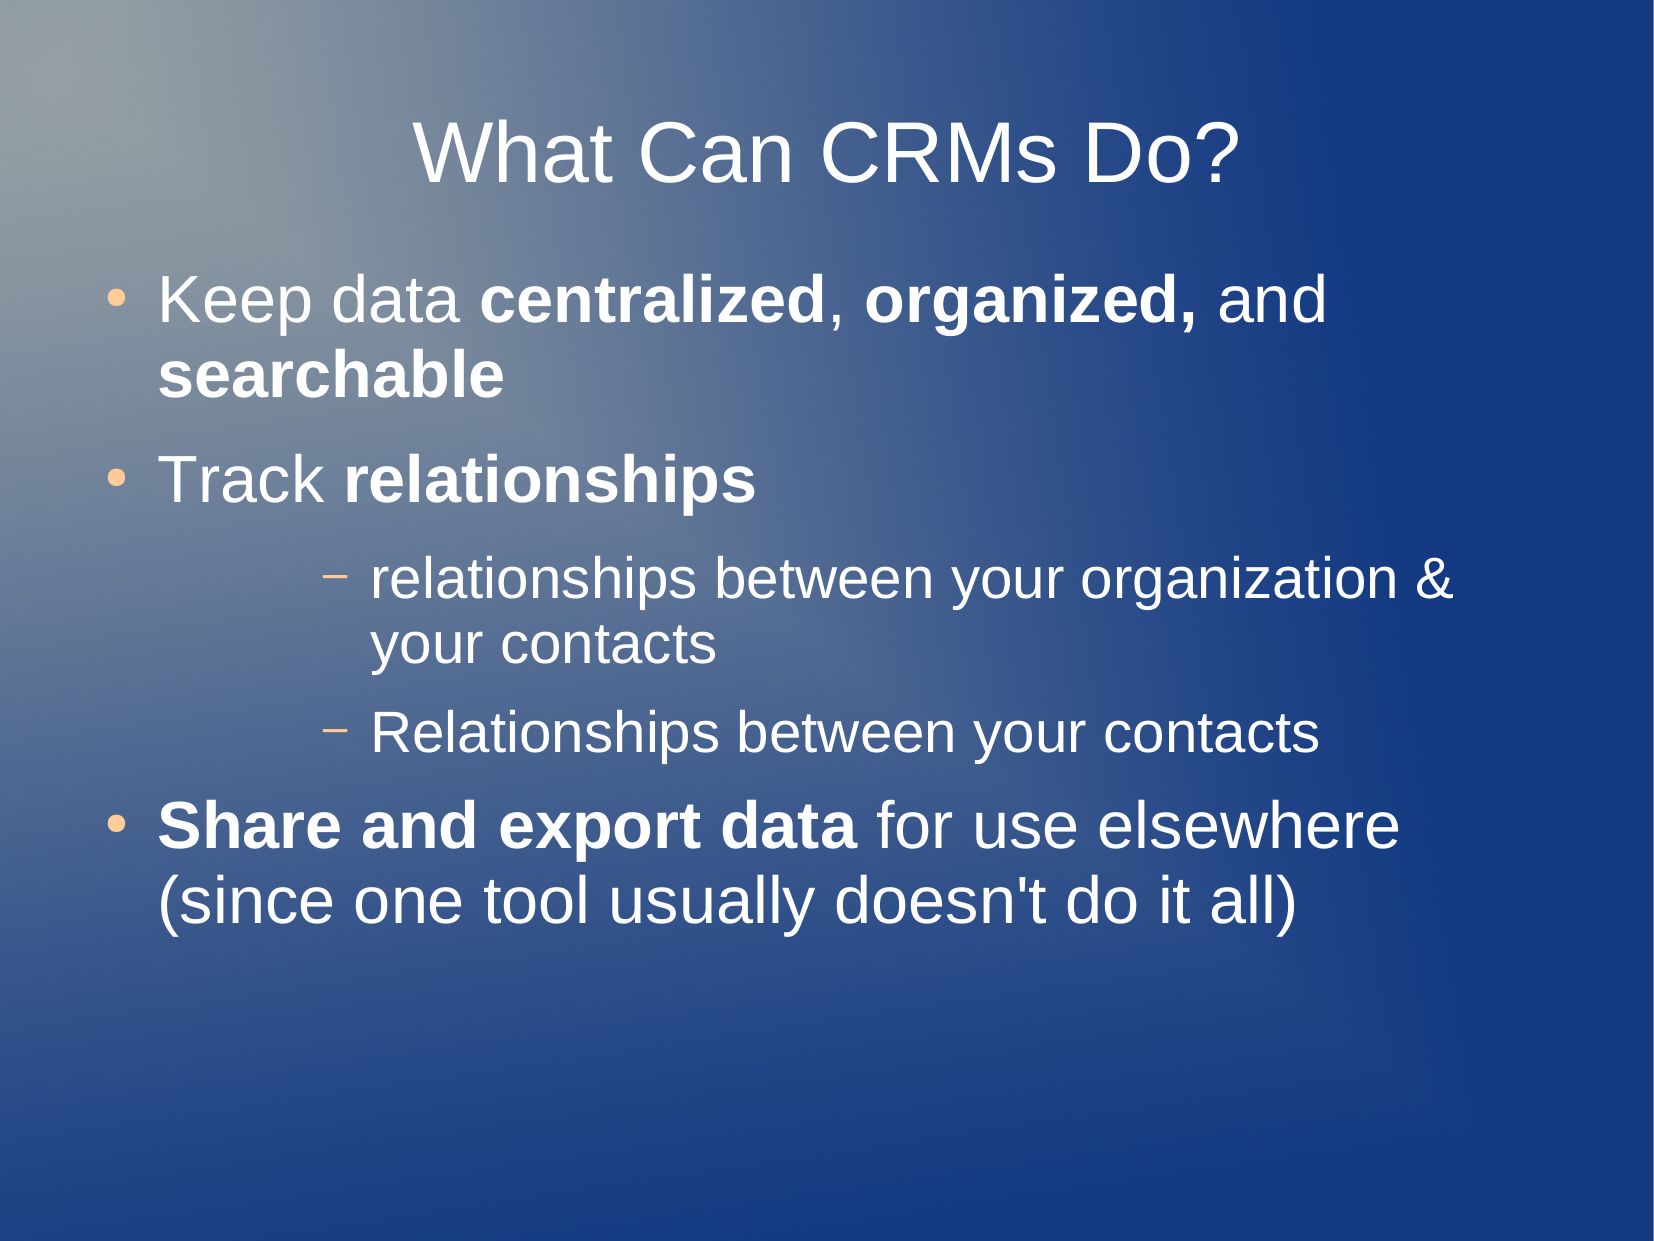

# What Can CRMs Do?
Keep data centralized, organized, and searchable
Track relationships
relationships between your organization & your contacts
Relationships between your contacts
Share and export data for use elsewhere (since one tool usually doesn't do it all)